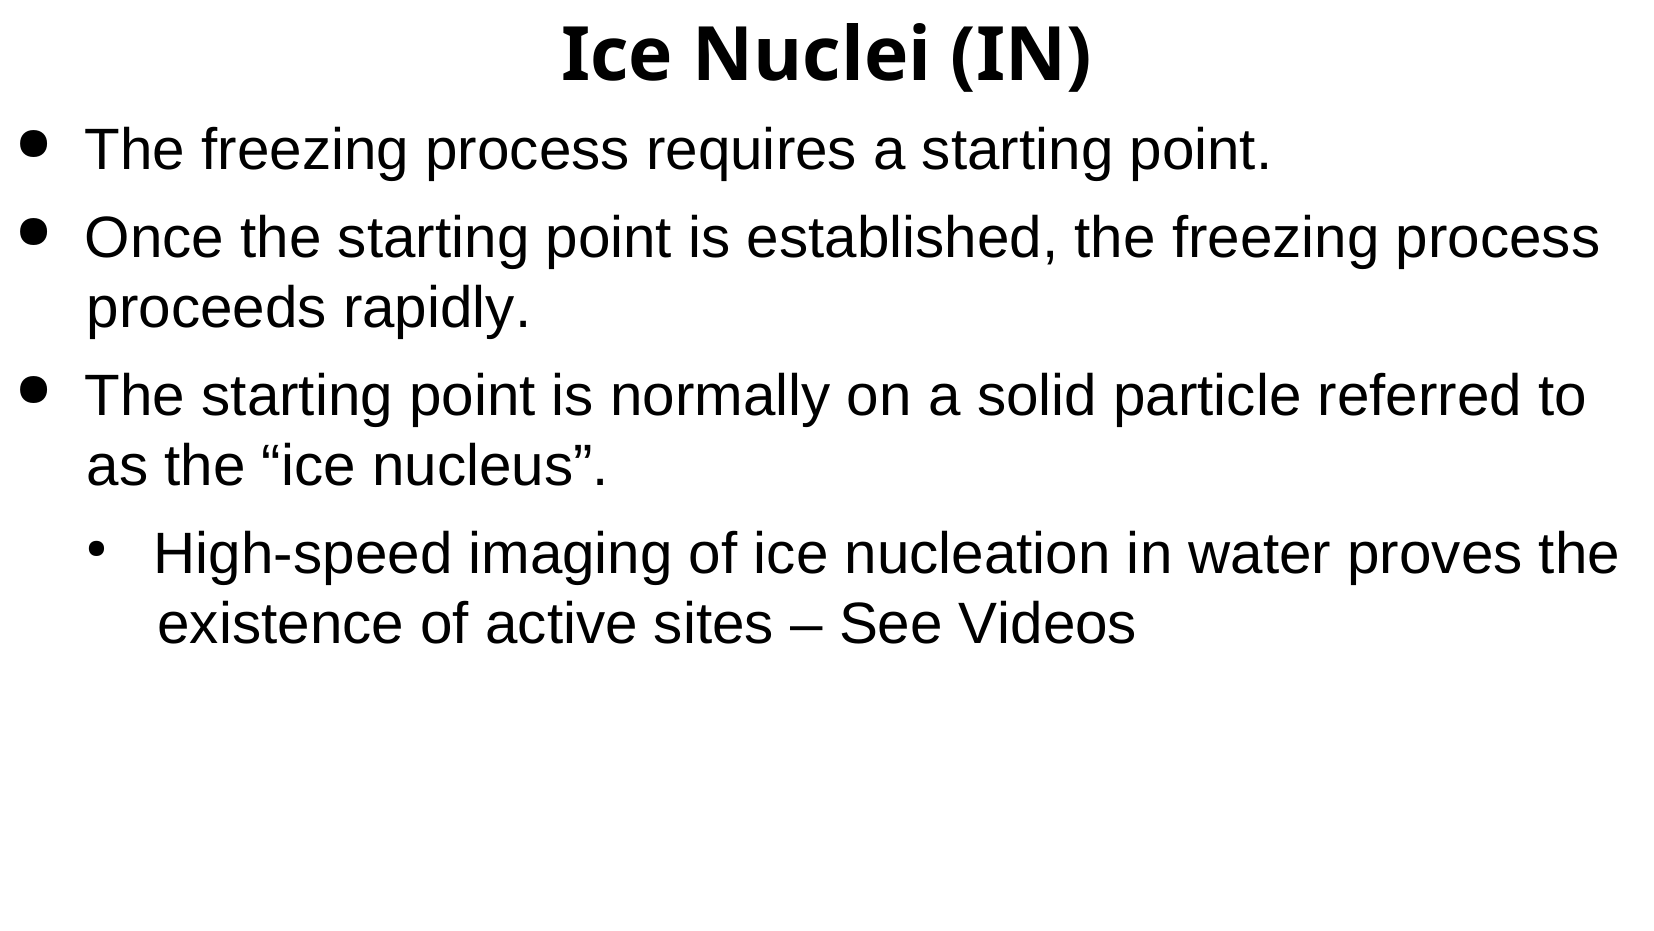

# Ice Nuclei (IN)
 The freezing process requires a starting point.
 Once the starting point is established, the freezing process proceeds rapidly.
 The starting point is normally on a solid particle referred to as the “ice nucleus”.
 High-speed imaging of ice nucleation in water proves the existence of active sites – See Videos